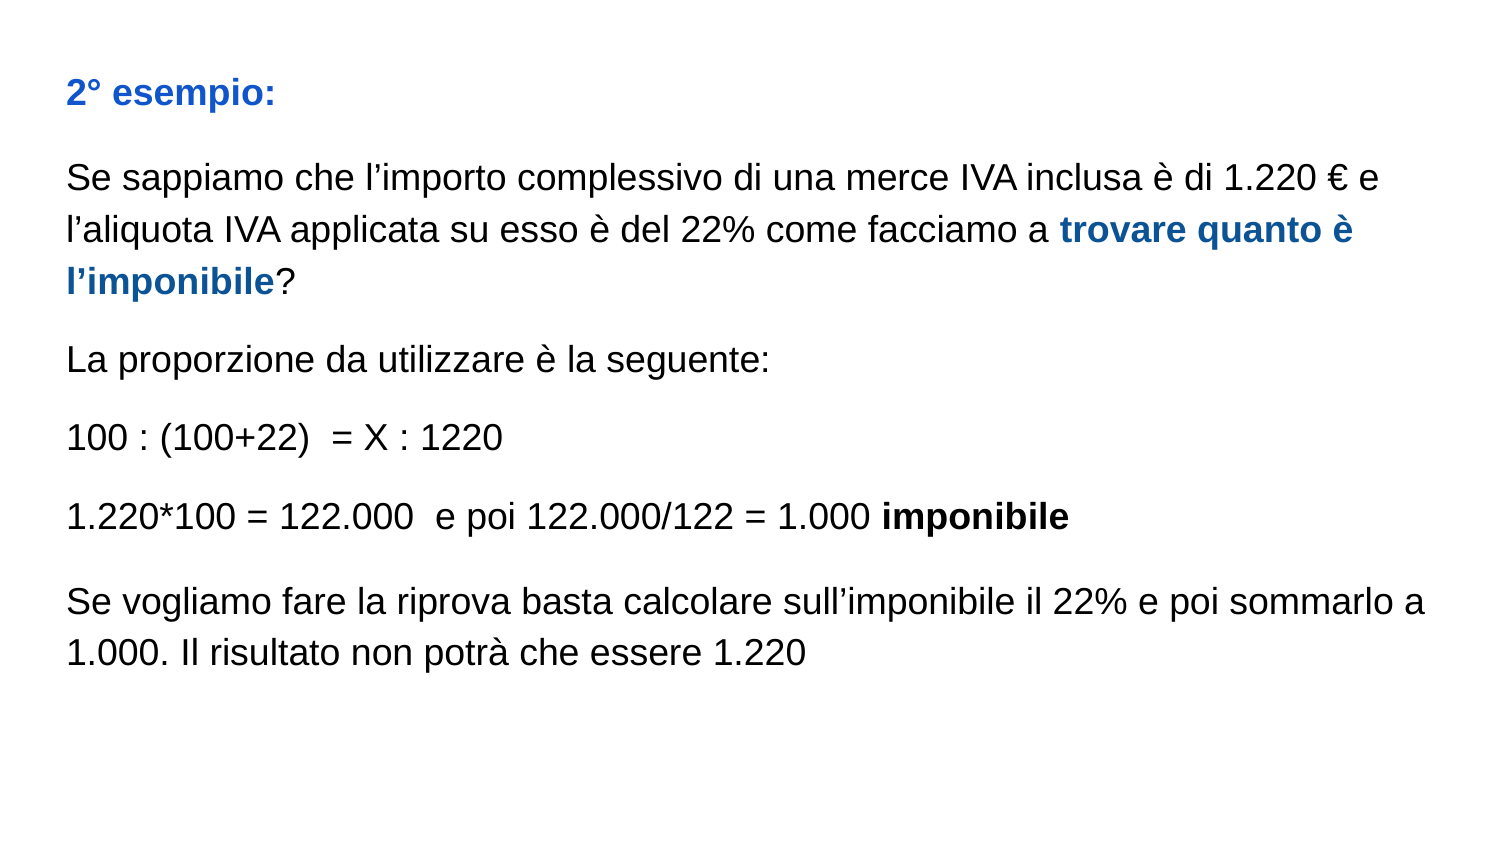

# 2° esempio:
Se sappiamo che l’importo complessivo di una merce IVA inclusa è di 1.220 € e l’aliquota IVA applicata su esso è del 22% come facciamo a trovare quanto è l’imponibile?
La proporzione da utilizzare è la seguente:
100 : (100+22) = X : 1220
1.220*100 = 122.000 e poi 122.000/122 = 1.000 imponibile
Se vogliamo fare la riprova basta calcolare sull’imponibile il 22% e poi sommarlo a 1.000. Il risultato non potrà che essere 1.220